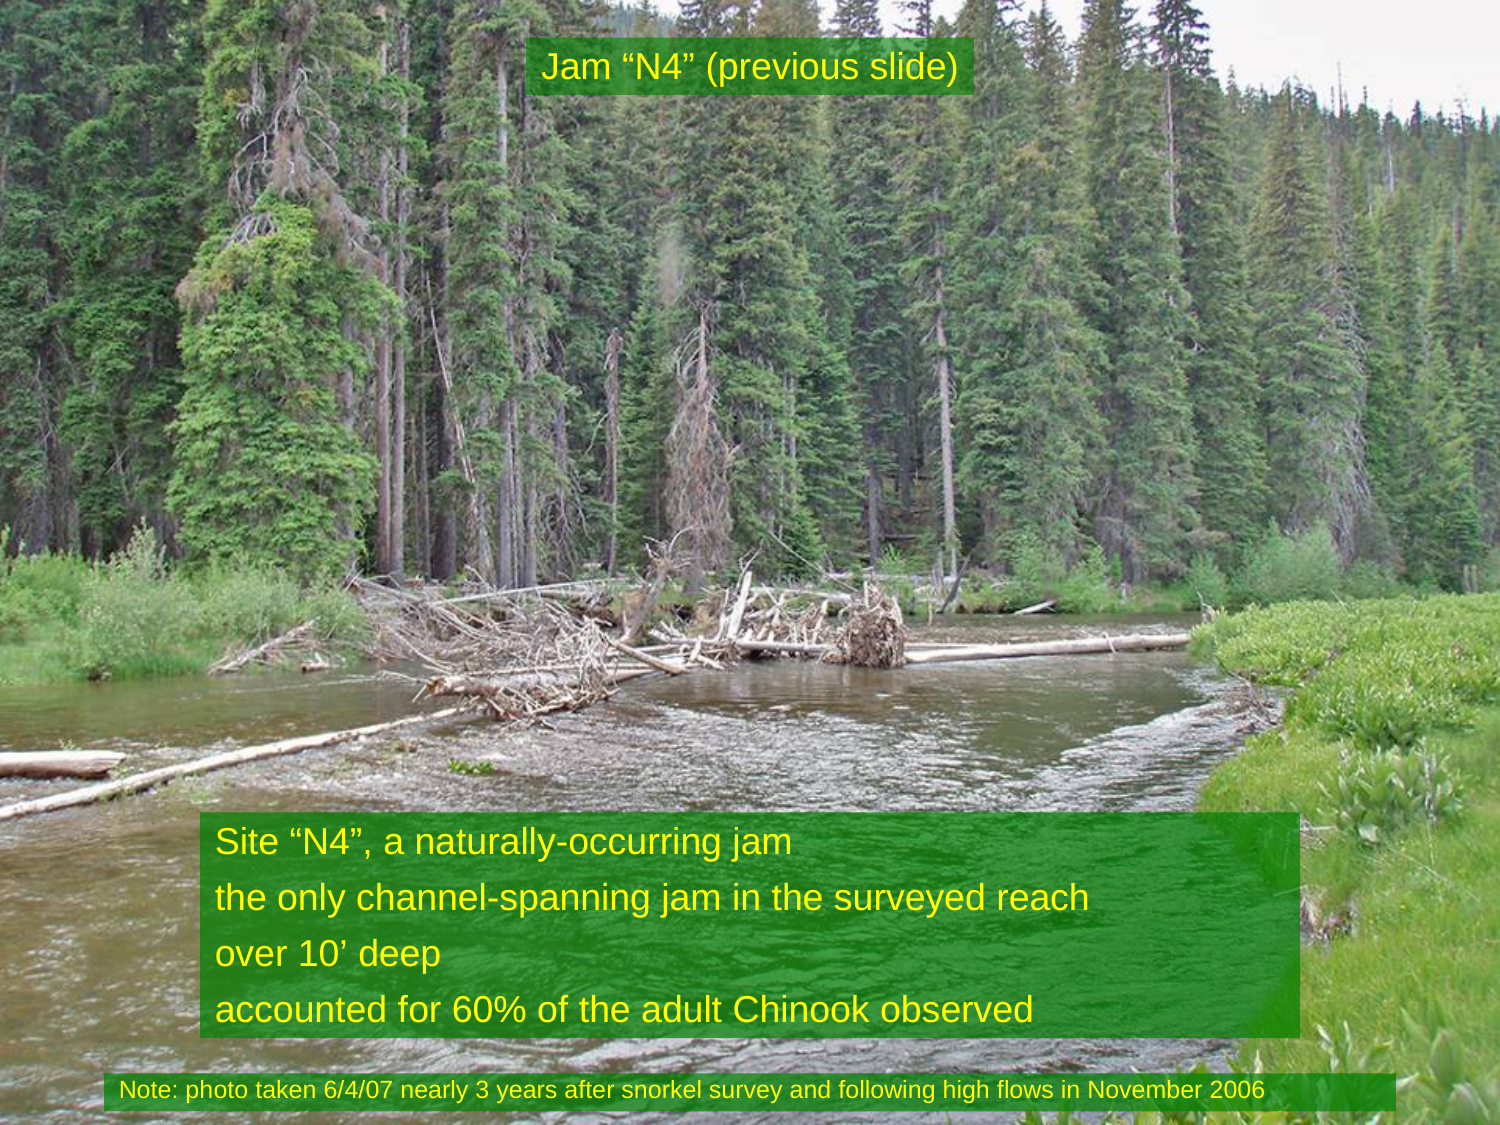

Jam “N4” (previous slide)
Site “N4”, a naturally-occurring jam
the only channel-spanning jam in the surveyed reach
over 10’ deep
accounted for 60% of the adult Chinook observed
Note: photo taken 6/4/07 nearly 3 years after snorkel survey and following high flows in November 2006
#